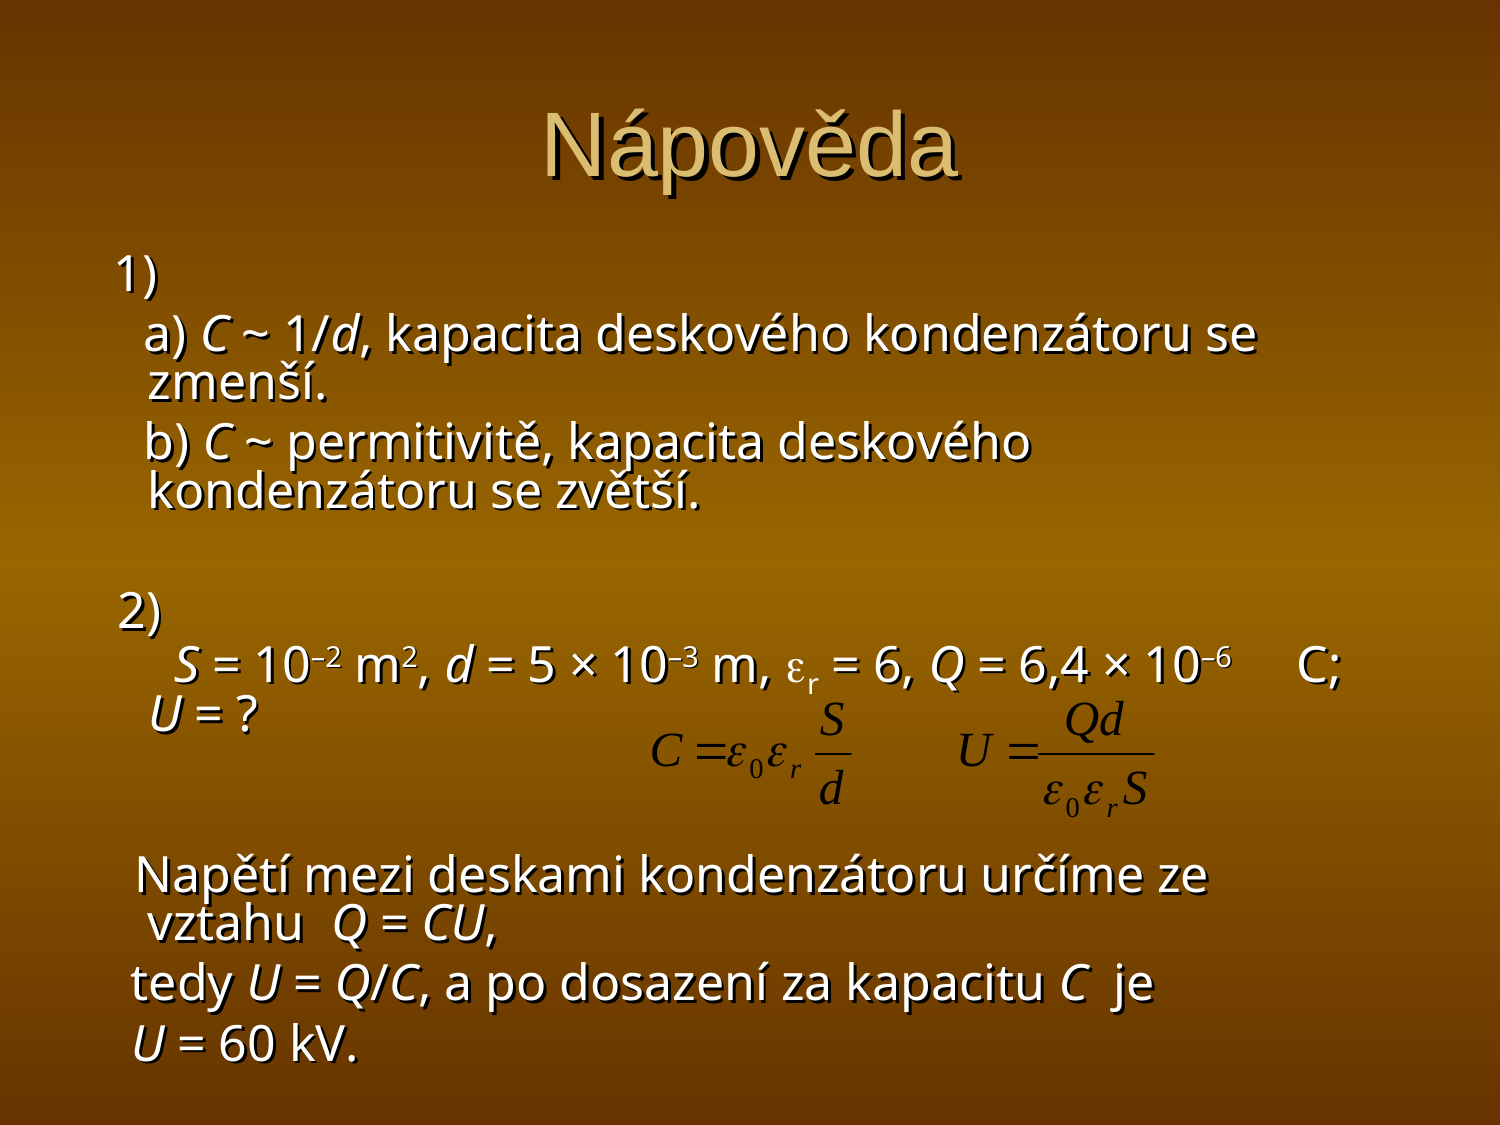

# Nápověda
 1)
 a) C ~ 1/d, kapacita deskového kondenzátoru se zmenší.
 b) C ~ permitivitě, kapacita deskového kondenzátoru se zvětší.
 2)
 S = 10–2 m2, d = 5 × 10–3 m, r = 6, Q = 6,4 × 10–6 C; U = ?
 Napětí mezi deskami kondenzátoru určíme ze vztahu Q = CU,
 tedy U = Q/C, a po dosazení za kapacitu C je
 U = 60 kV.